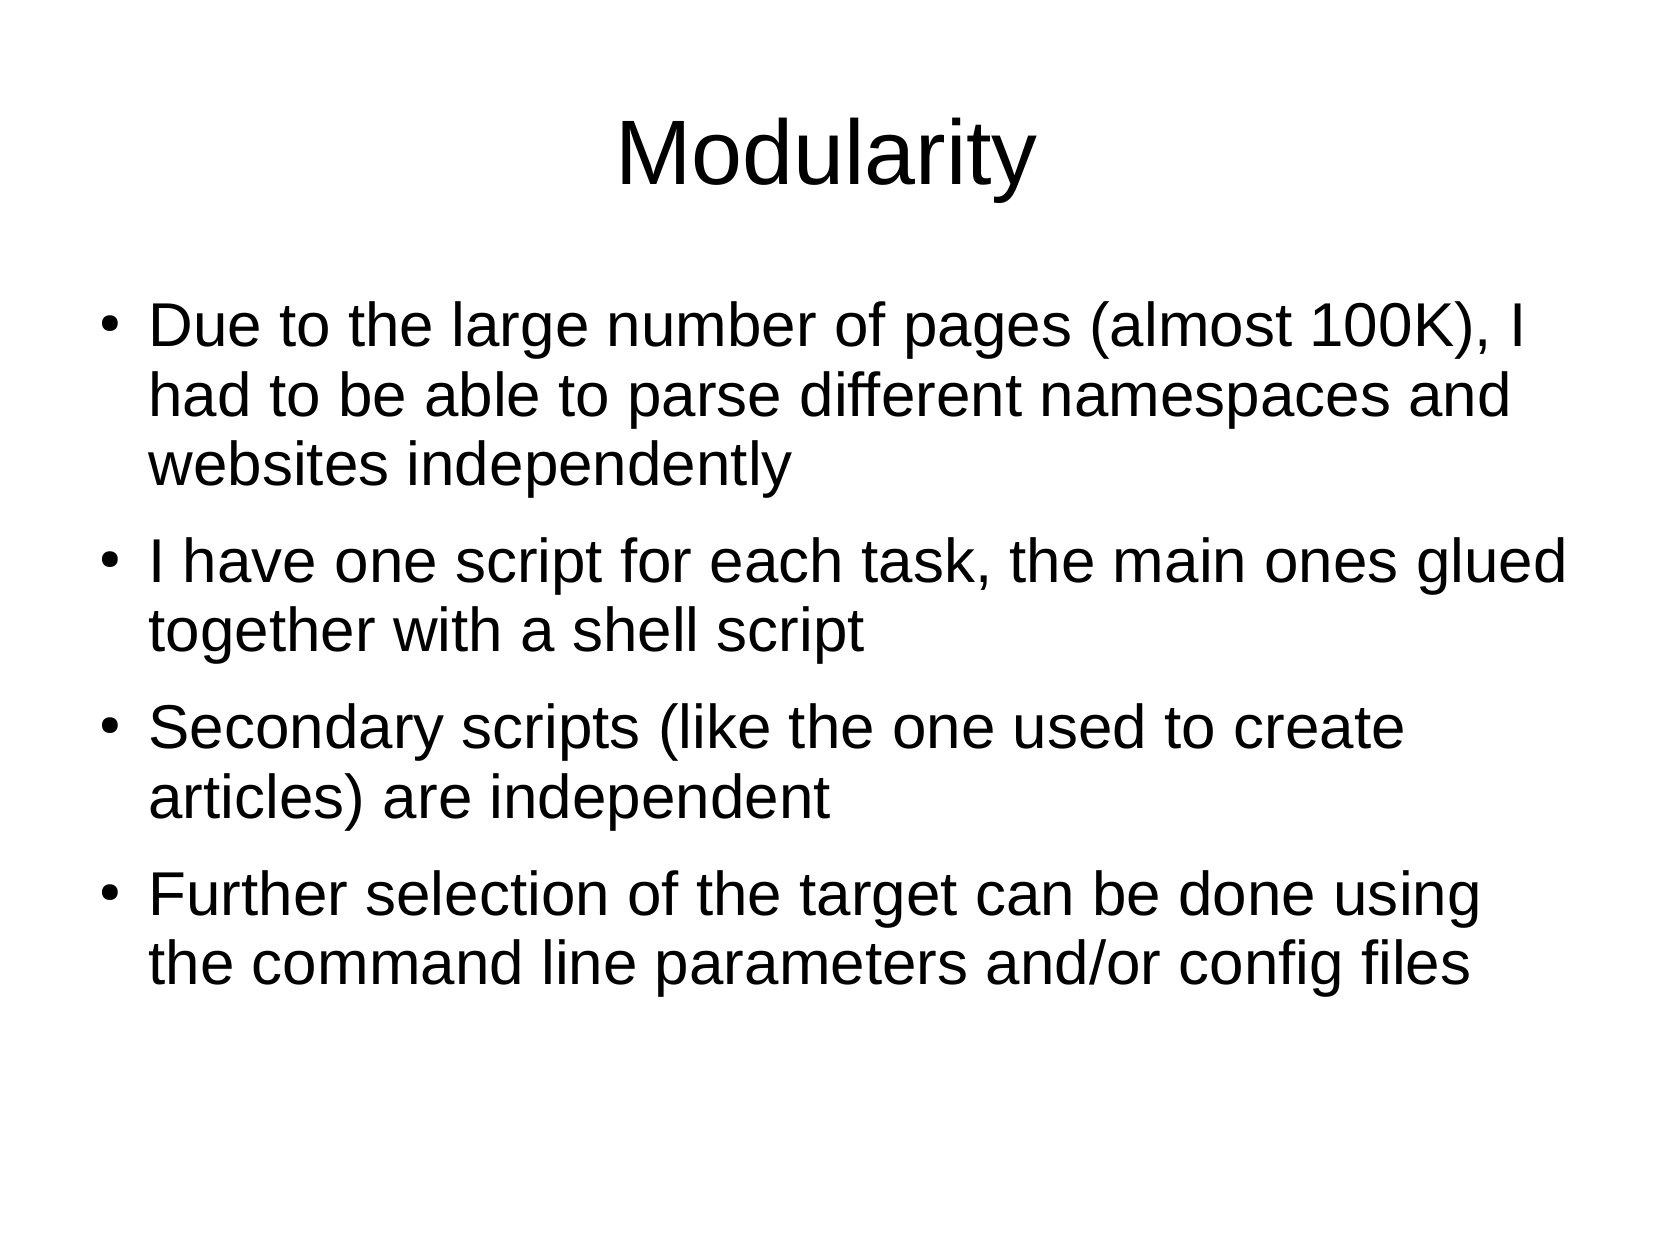

# Modularity
Due to the large number of pages (almost 100K), I had to be able to parse different namespaces and websites independently
I have one script for each task, the main ones glued together with a shell script
Secondary scripts (like the one used to create articles) are independent
Further selection of the target can be done using the command line parameters and/or config files